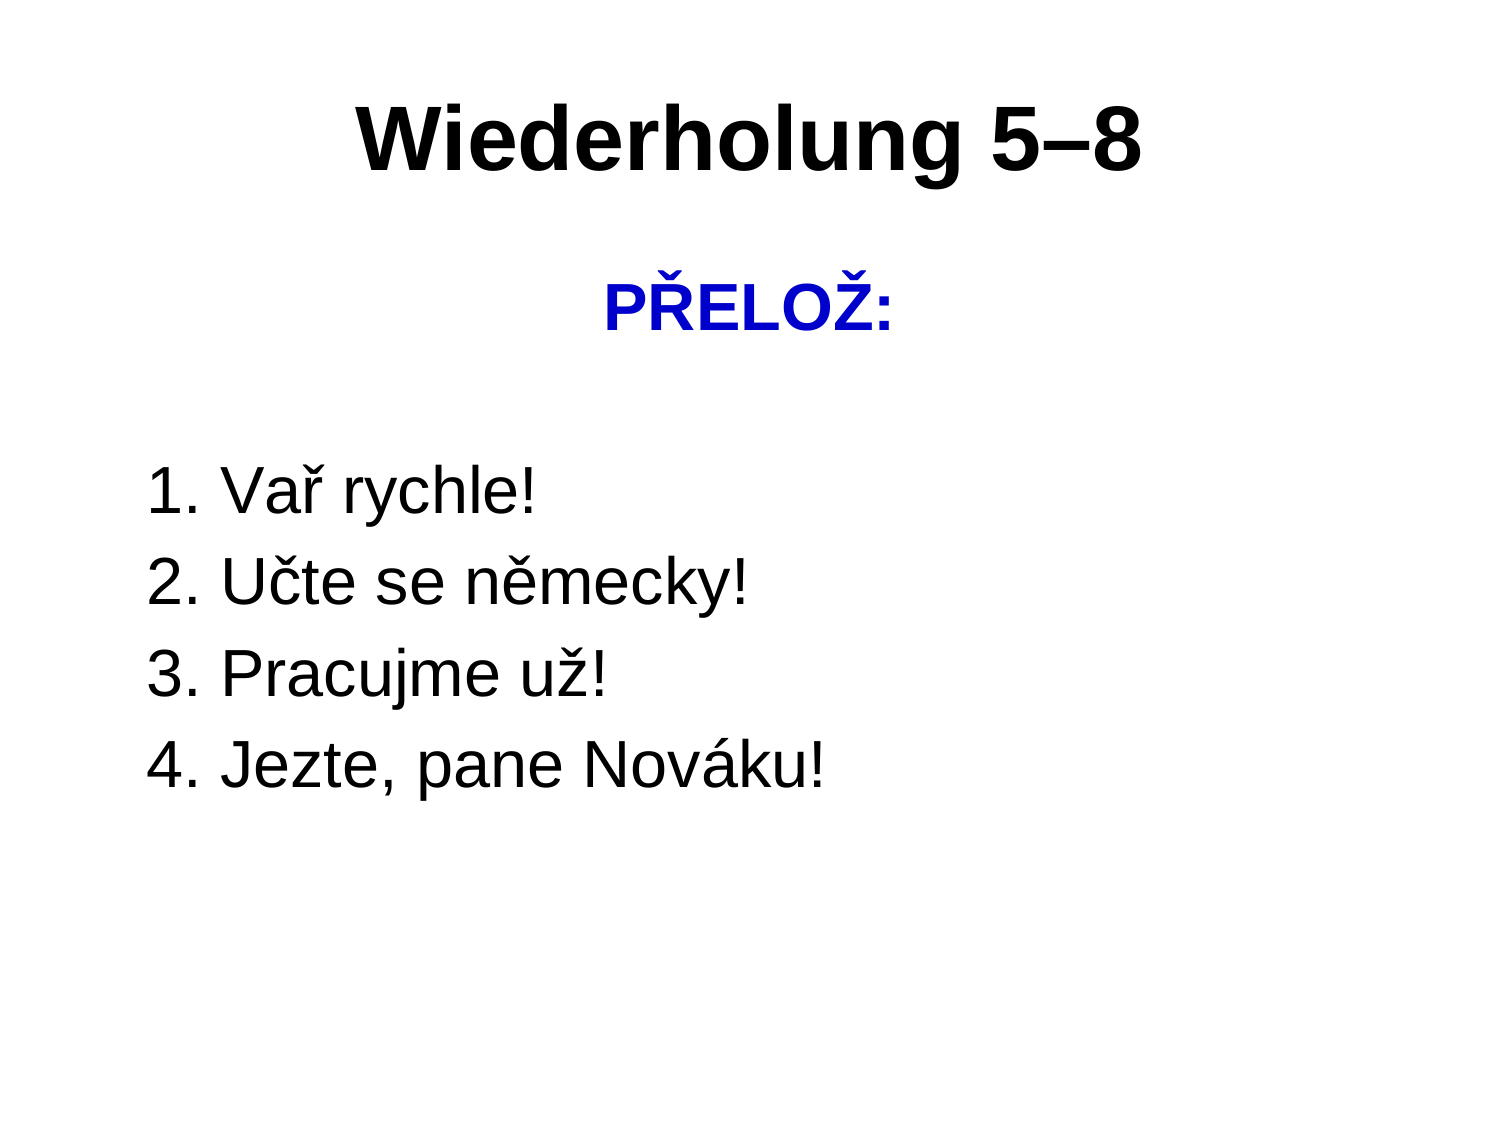

# Wiederholung 5–8
PŘELOŽ:
	1. Vař rychle!
	2. Učte se německy!
	3. Pracujme už!
	4. Jezte, pane Nováku!